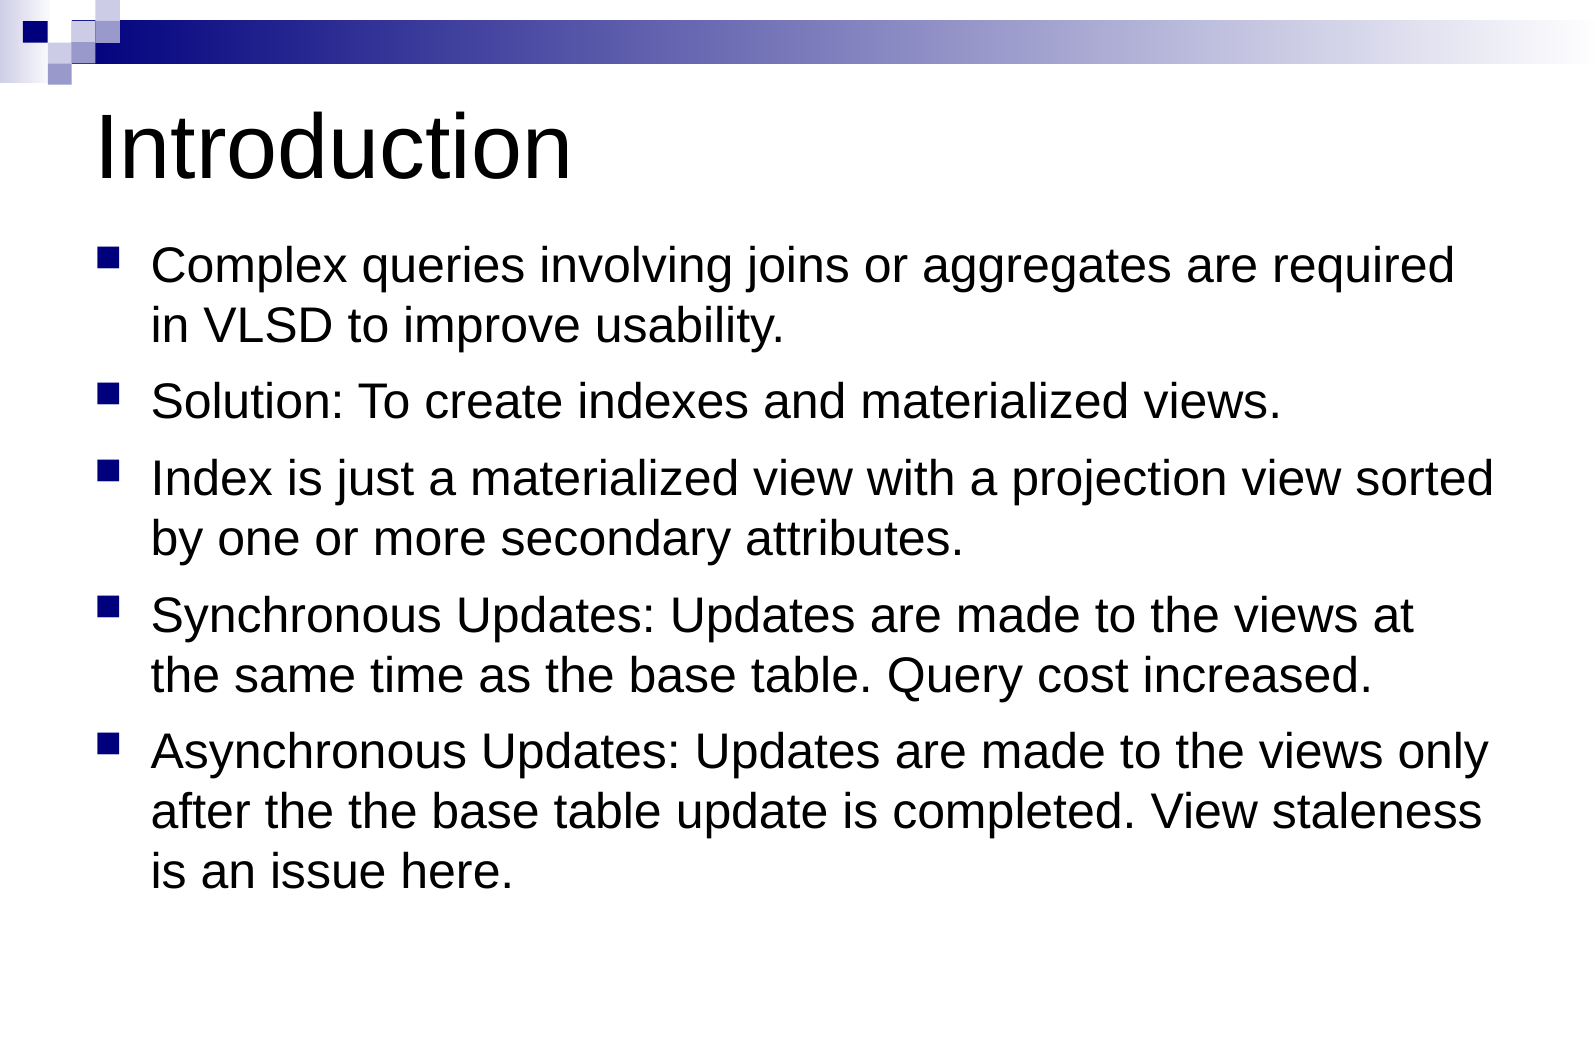

# Introduction
Complex queries involving joins or aggregates are required in VLSD to improve usability.
Solution: To create indexes and materialized views.
Index is just a materialized view with a projection view sorted by one or more secondary attributes.
Synchronous Updates: Updates are made to the views at the same time as the base table. Query cost increased.
Asynchronous Updates: Updates are made to the views only after the the base table update is completed. View staleness is an issue here.